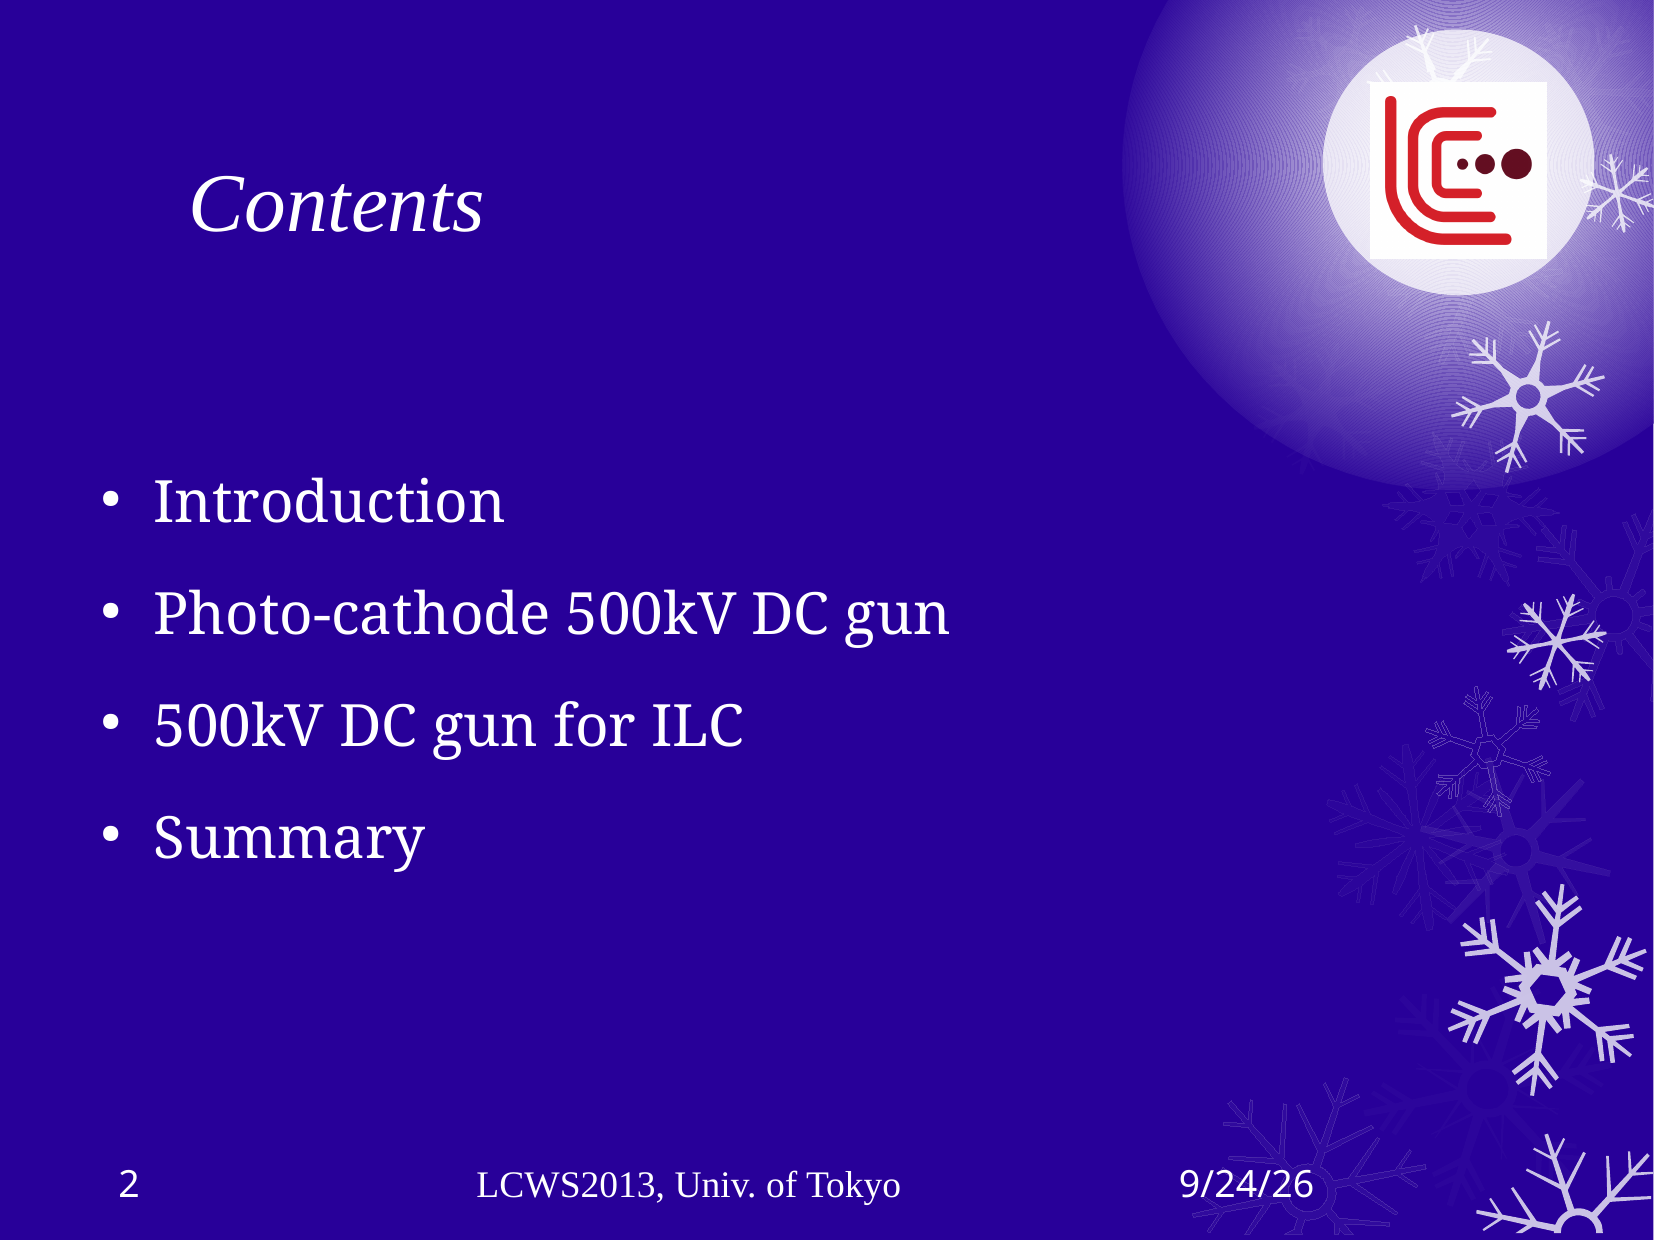

# Contents
Introduction
Photo-cathode 500kV DC gun
500kV DC gun for ILC
Summary
2
2010/8/11